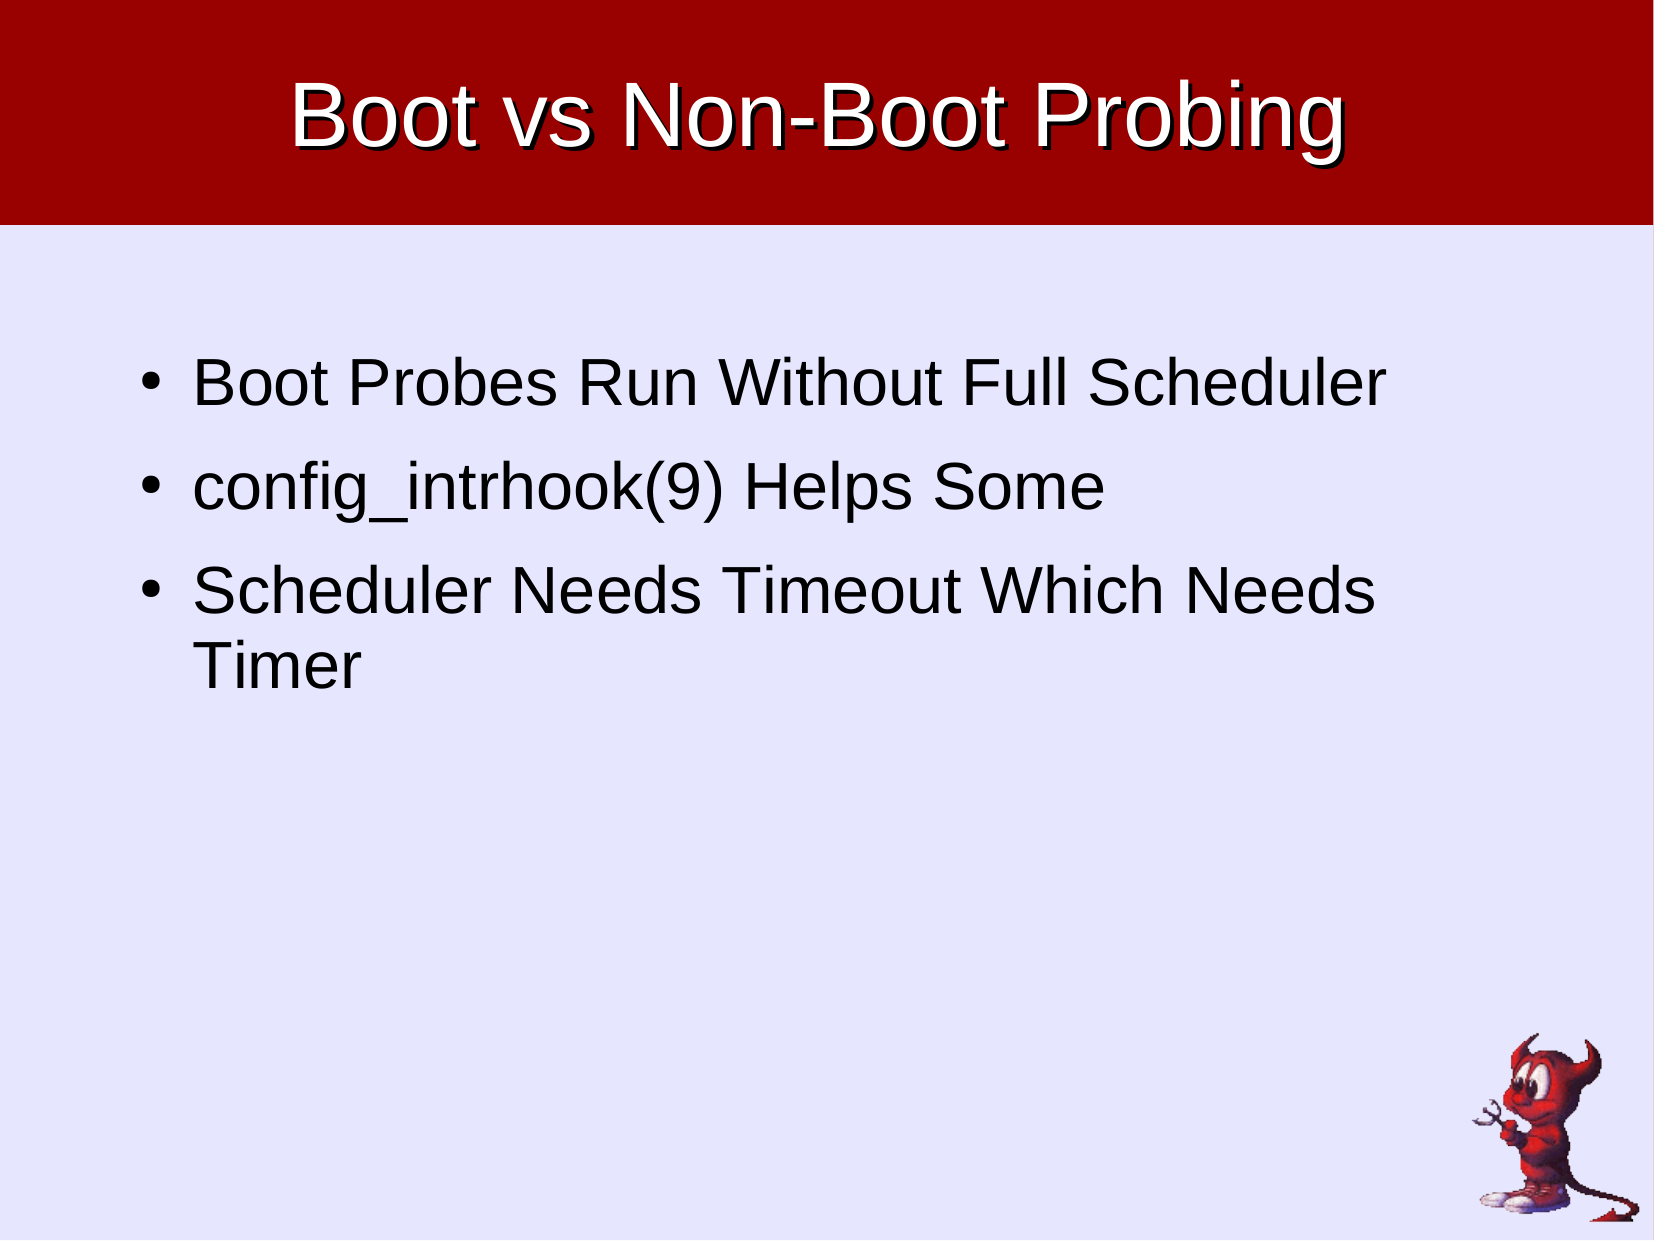

# Boot vs Non-Boot Probing
Boot Probes Run Without Full Scheduler
config_intrhook(9) Helps Some
Scheduler Needs Timeout Which Needs Timer